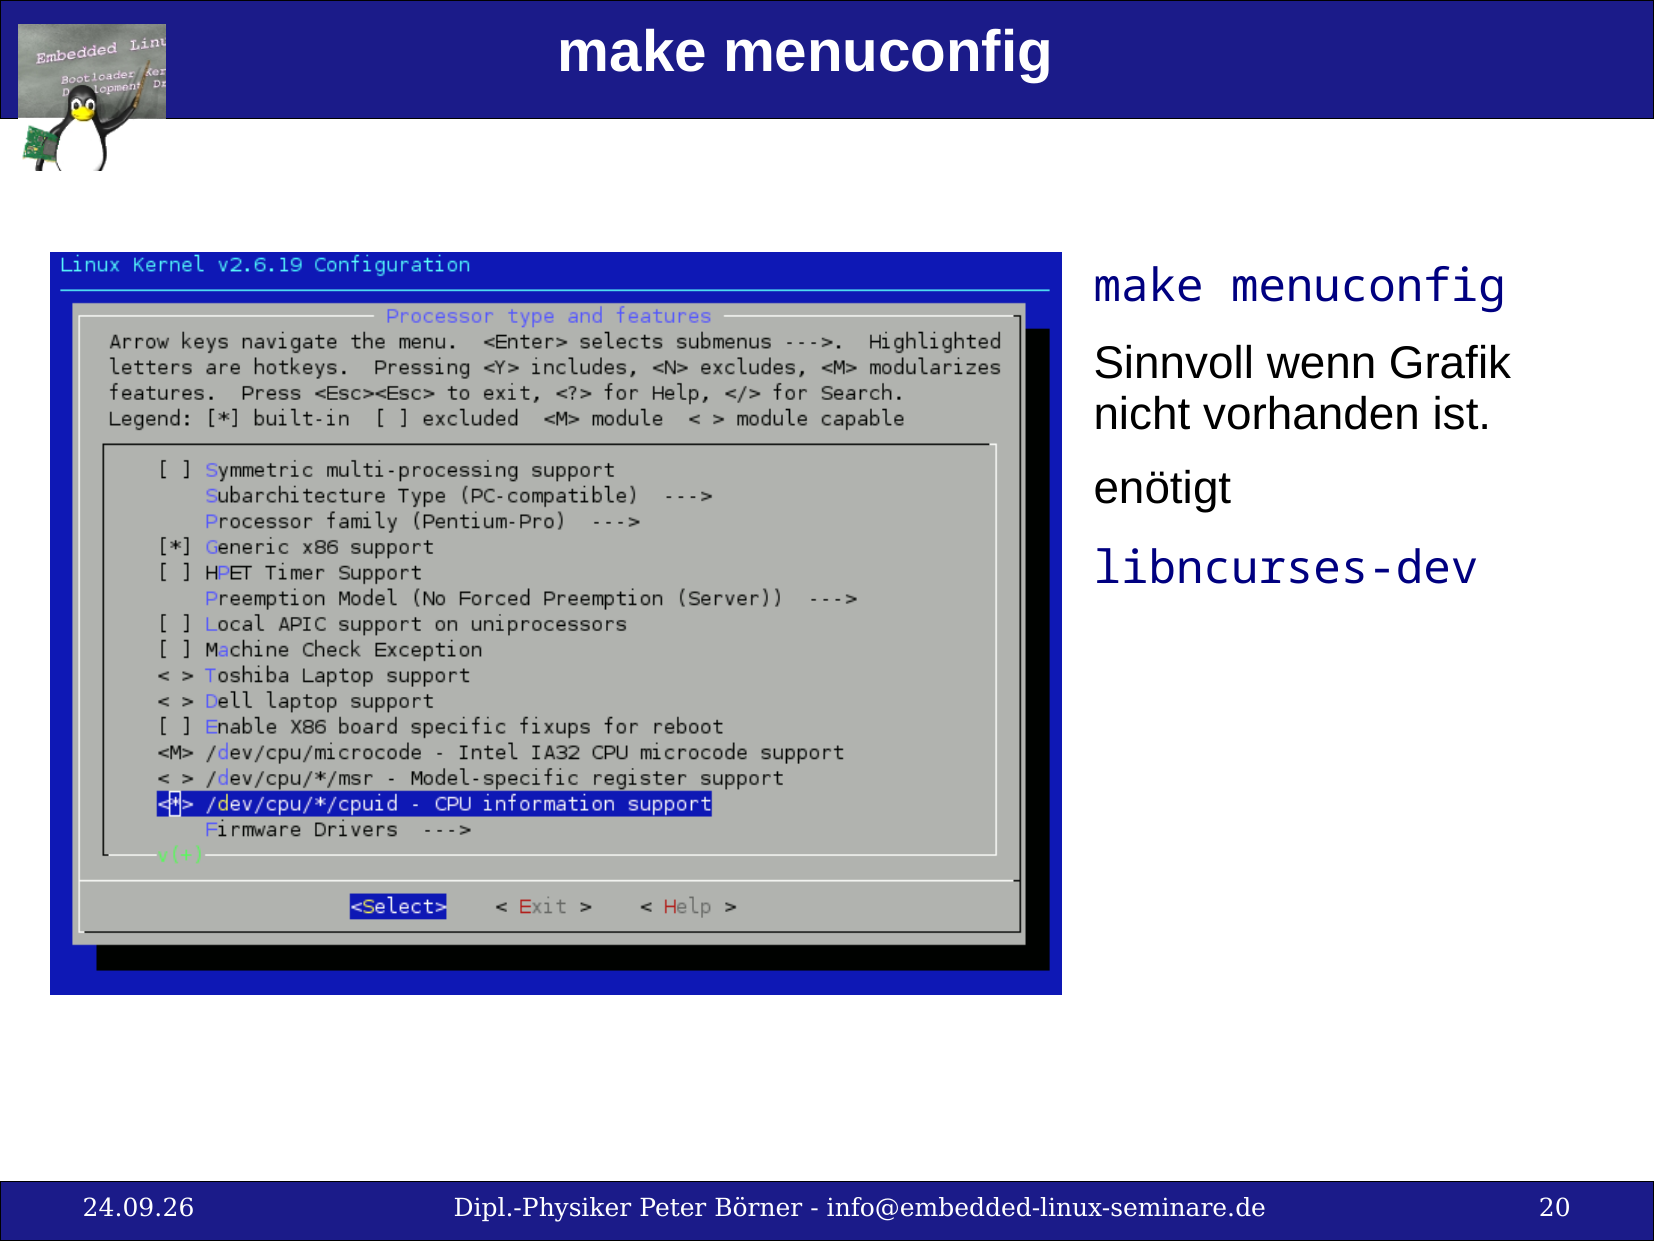

# make menuconfig
make menuconfig
Sinnvoll wenn Grafik nicht vorhanden ist.
enötigt
libncurses-dev
 Dipl.-Physiker Peter Börner - info@embedded-linux-seminare.de
20